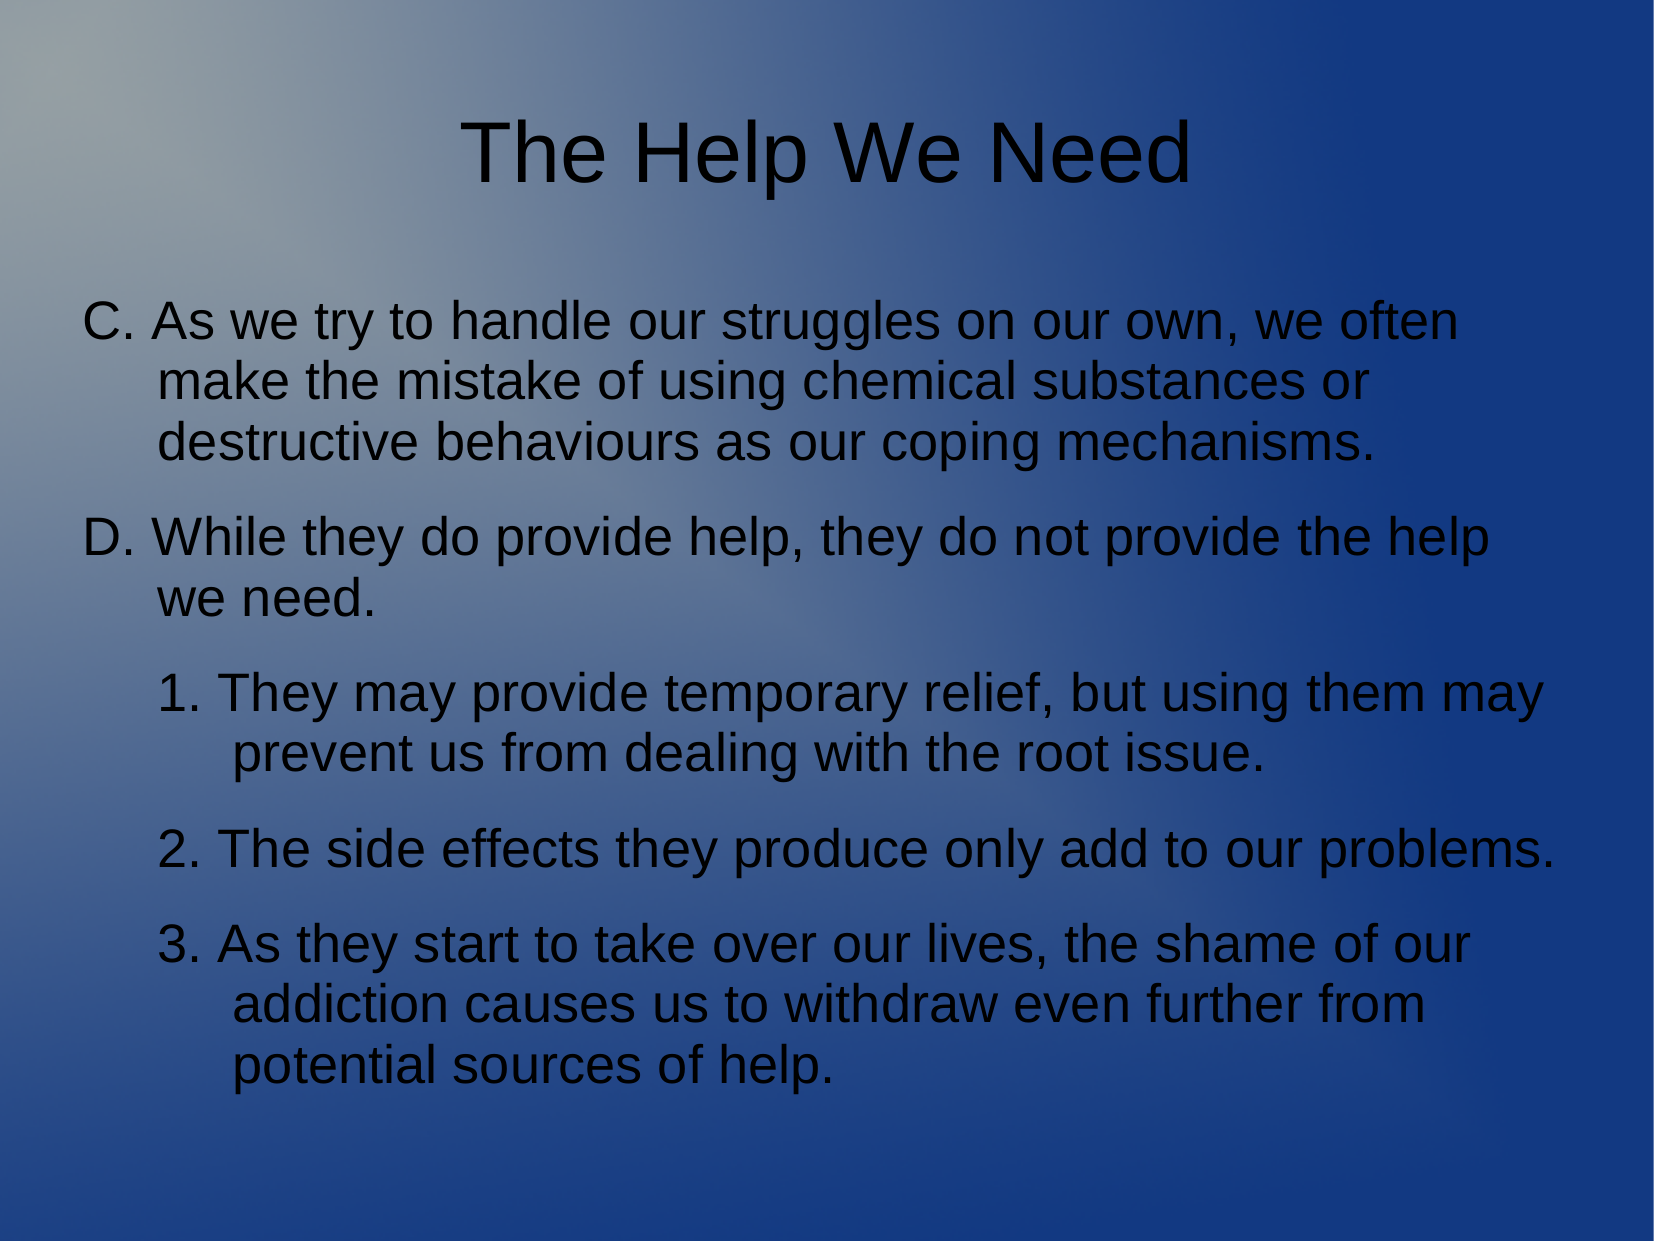

# The Help We Need
C. As we try to handle our struggles on our own, we often 		make the mistake of using chemical substances or 			destructive behaviours as our coping mechanisms.
D. While they do provide help, they do not provide the help 		we need.
	1. They may provide temporary relief, but using them may 		prevent us from dealing with the root issue.
	2. The side effects they produce only add to our problems.
	3. As they start to take over our lives, the shame of our 			addiction causes us to withdraw even further from 			potential sources of help.